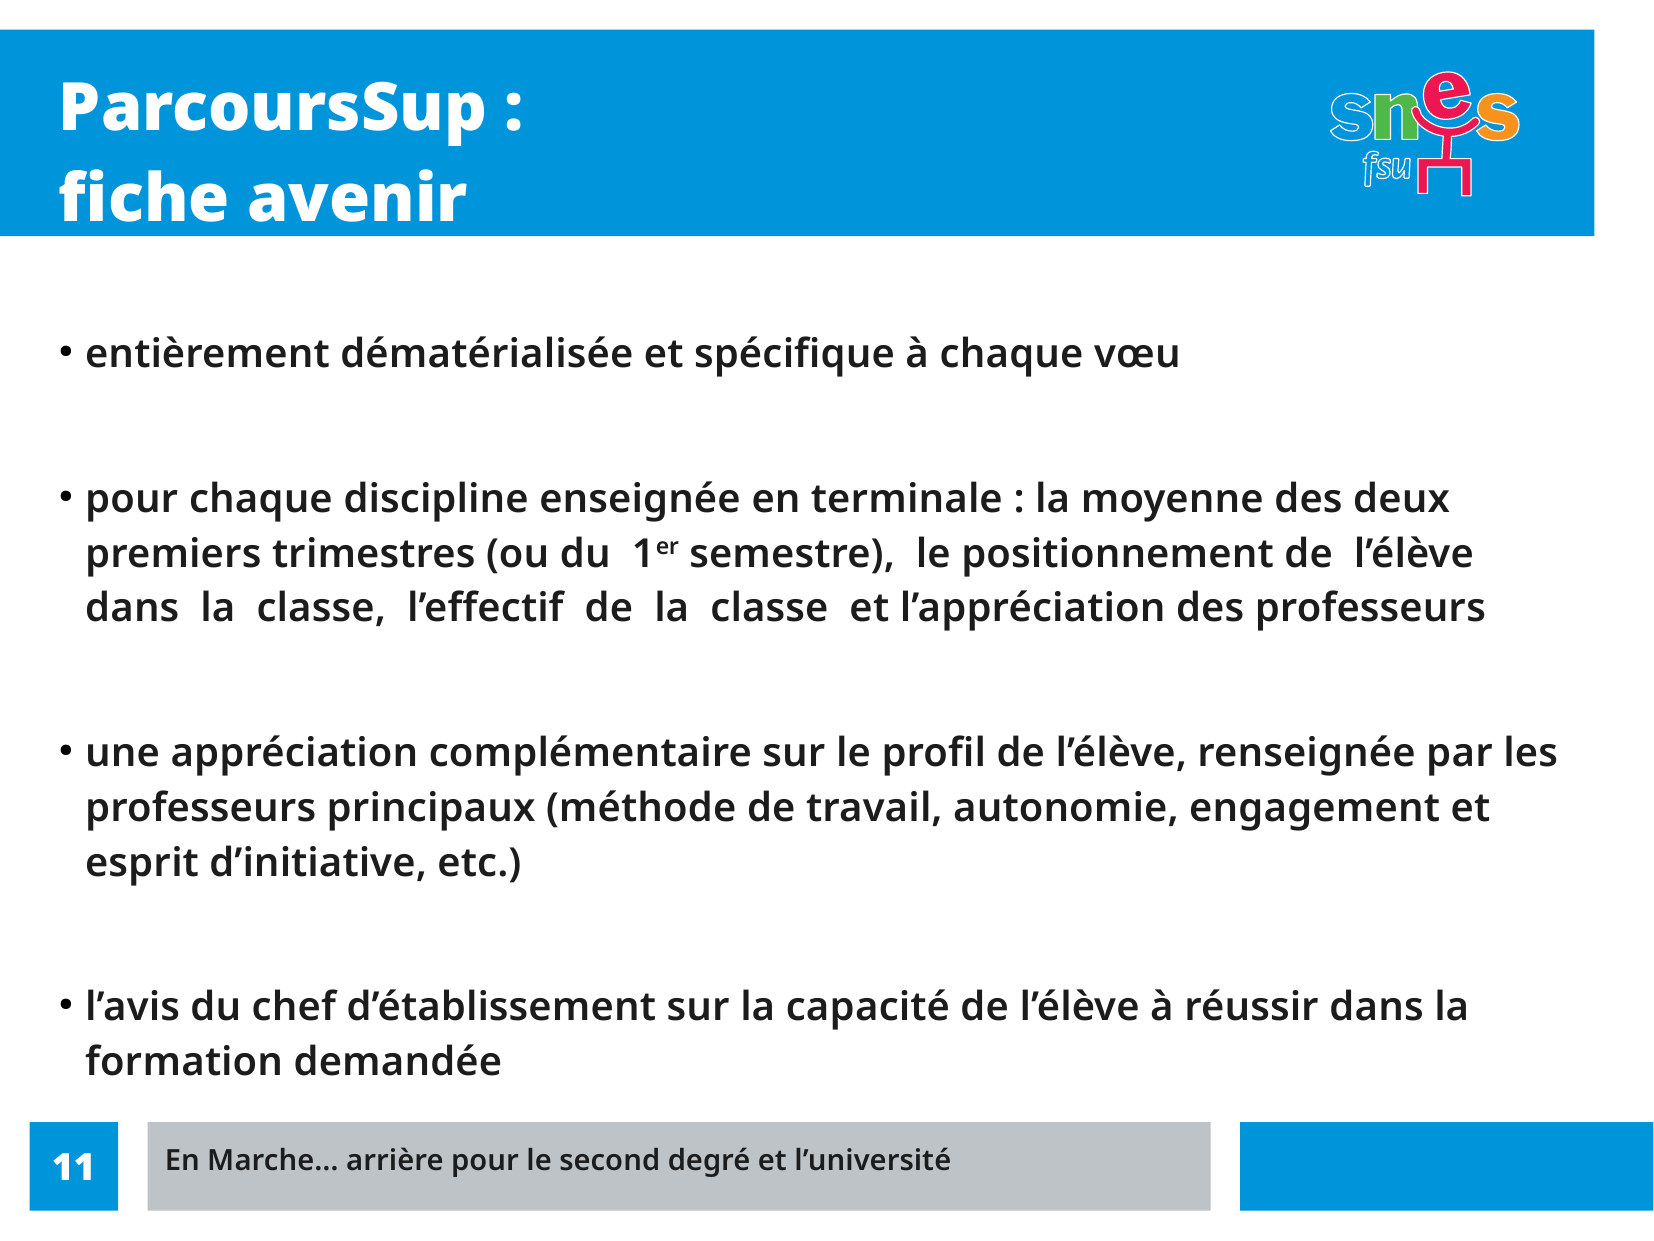

# ParcoursSup : fiche avenir
entièrement dématérialisée et spécifique à chaque vœu
pour chaque discipline enseignée en terminale : la moyenne des deux premiers trimestres (ou du 1er semestre), le positionnement de l’élève dans la classe, l’effectif de la classe et l’appréciation des professeurs
une appréciation complémentaire sur le profil de l’élève, renseignée par les professeurs principaux (méthode de travail, autonomie, engagement et esprit d’initiative, etc.)
l’avis du chef d’établissement sur la capacité de l’élève à réussir dans la formation demandée
11
En Marche… arrière pour le second degré et l’université